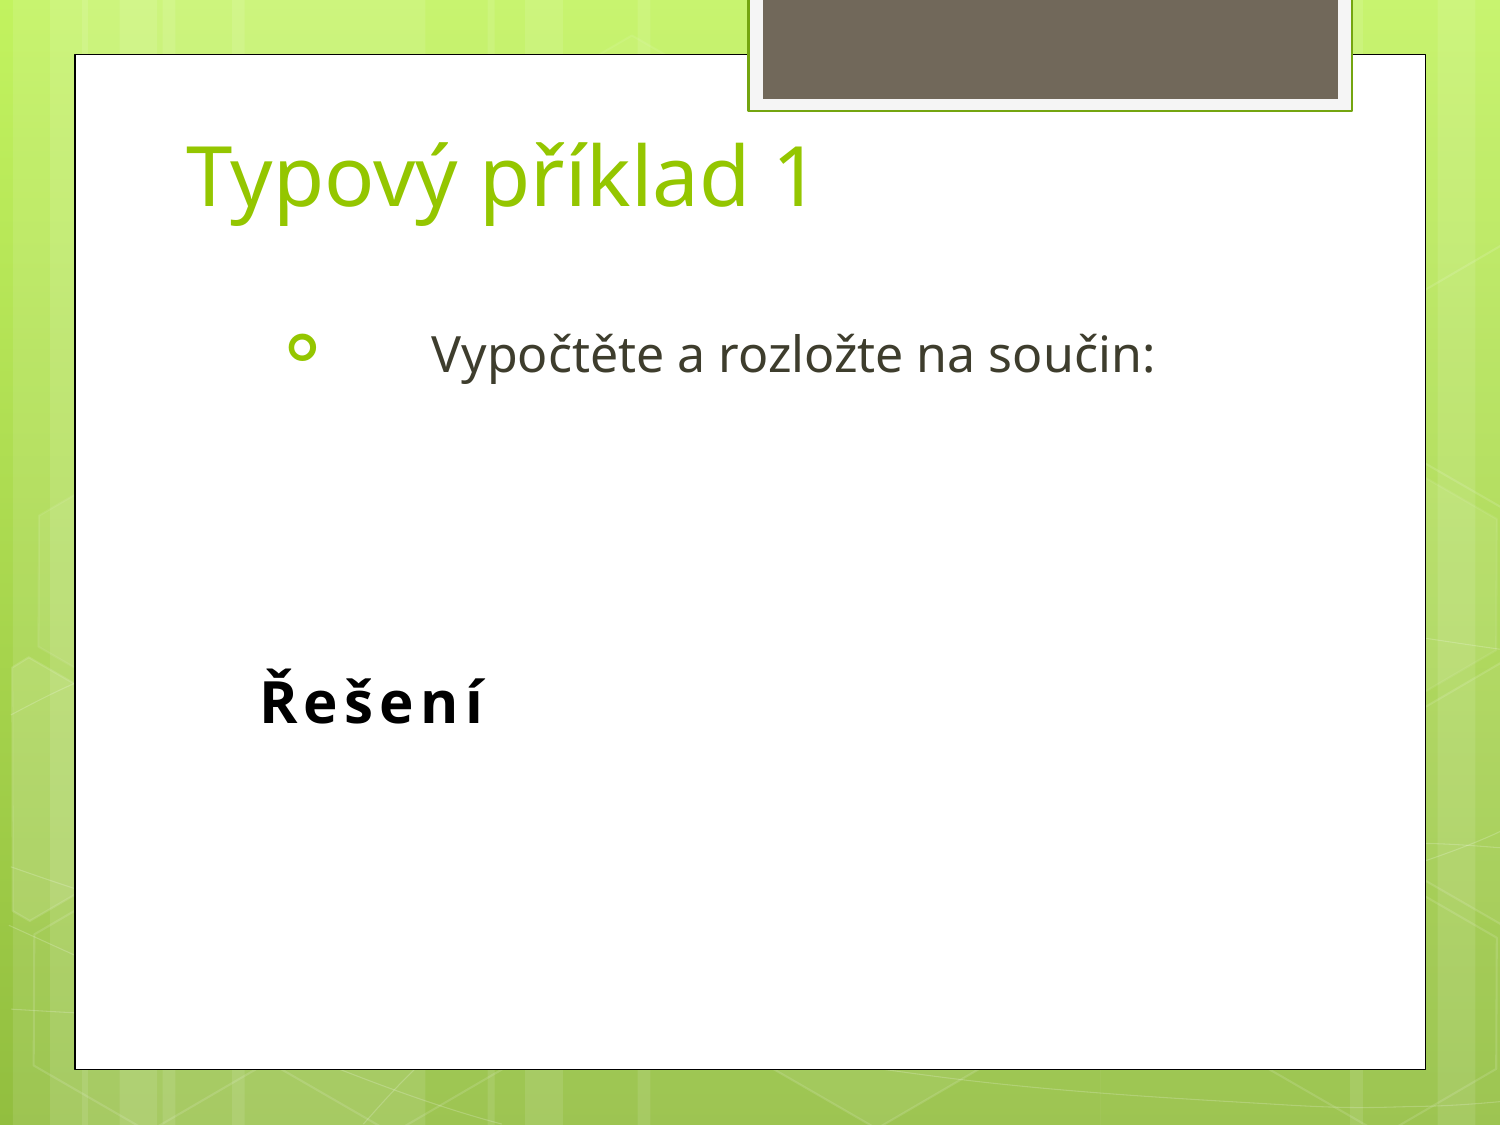

# Typový příklad 1
 Vypočtěte a rozložte na součin:
Řešení